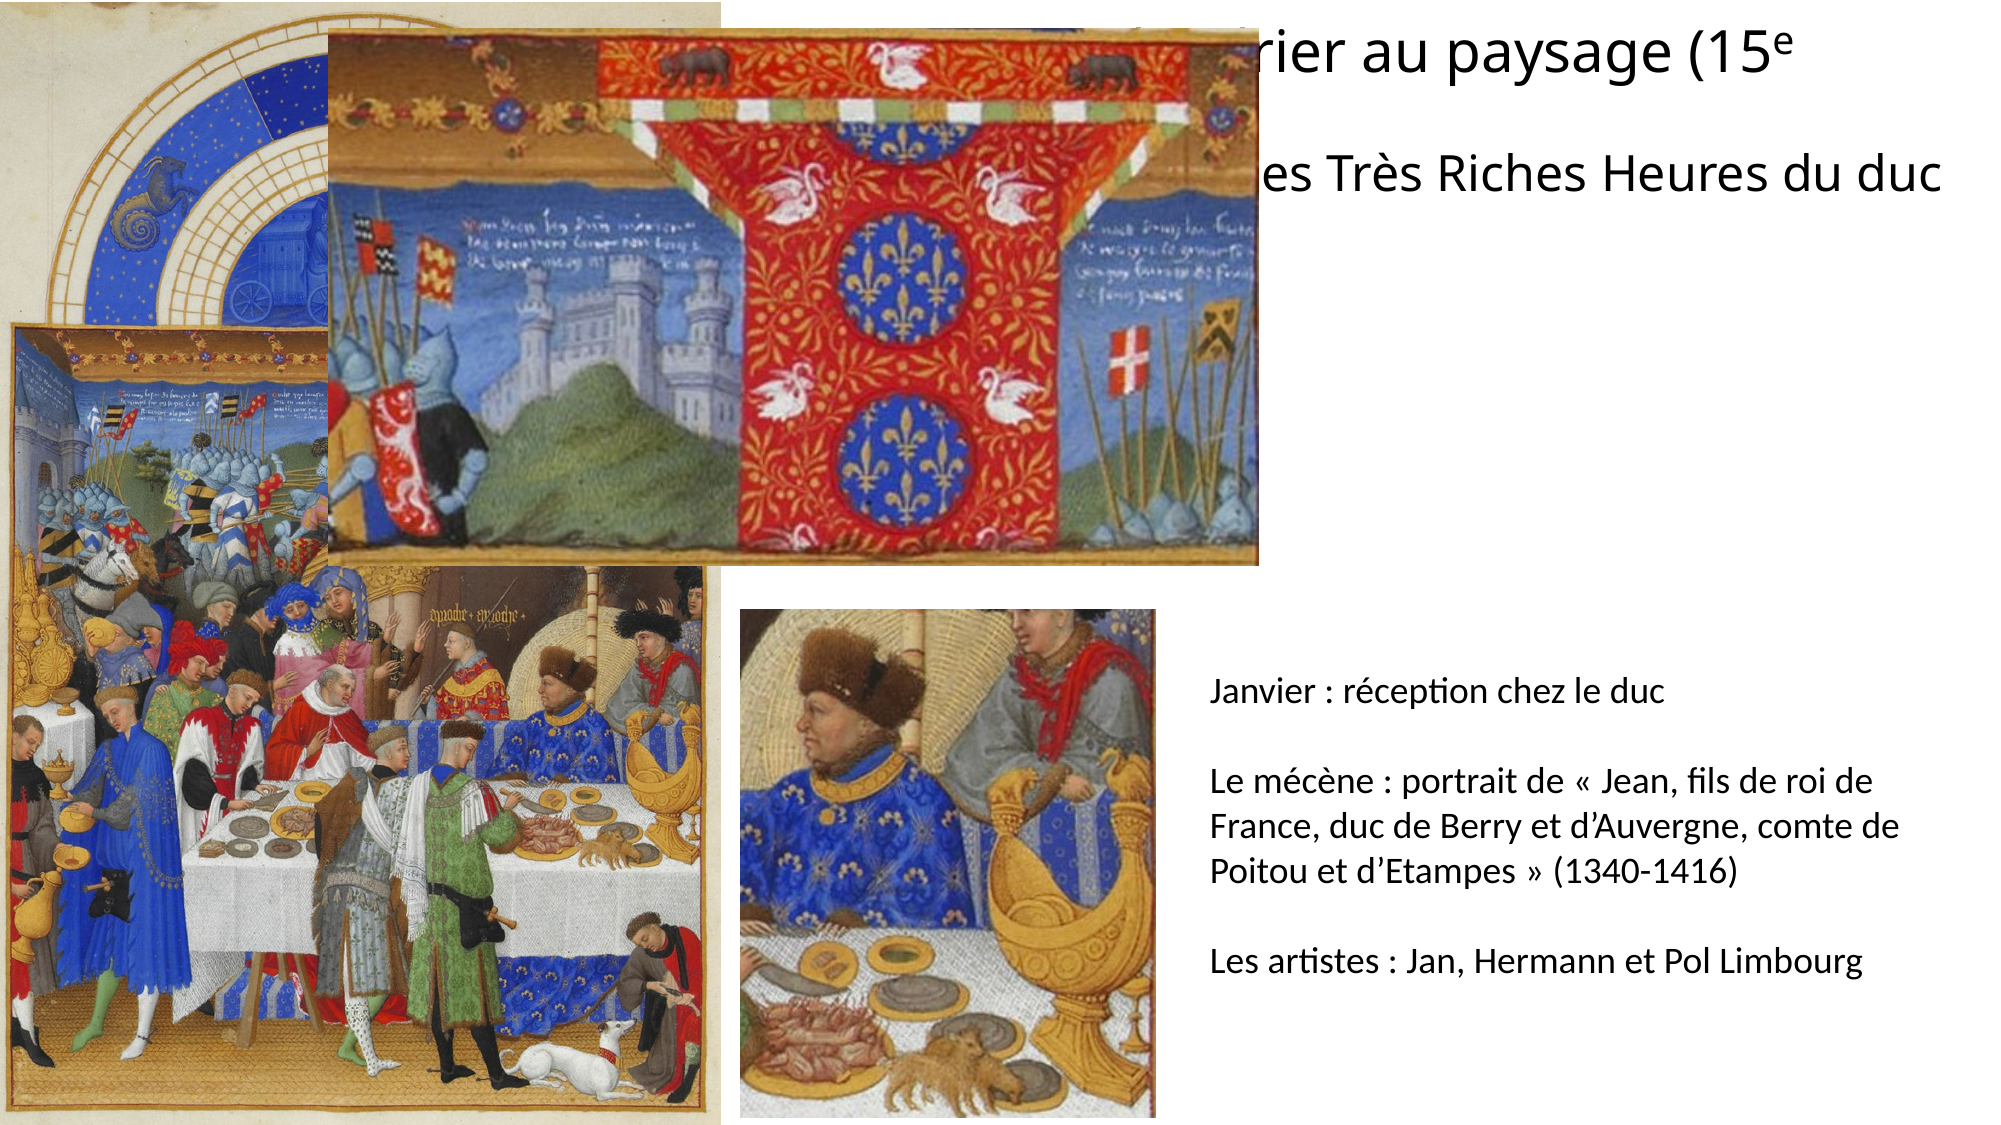

3. Du calendrier au paysage (15e siècle)
Le calendrier des Très Riches Heures du duc de Berry
Décors et mobilier disparus : tapisseries, dais, nefs
Janvier : réception chez le duc
Le mécène : portrait de « Jean, fils de roi de France, duc de Berry et d’Auvergne, comte de Poitou et d’Etampes » (1340-1416)
Les artistes : Jan, Hermann et Pol Limbourg